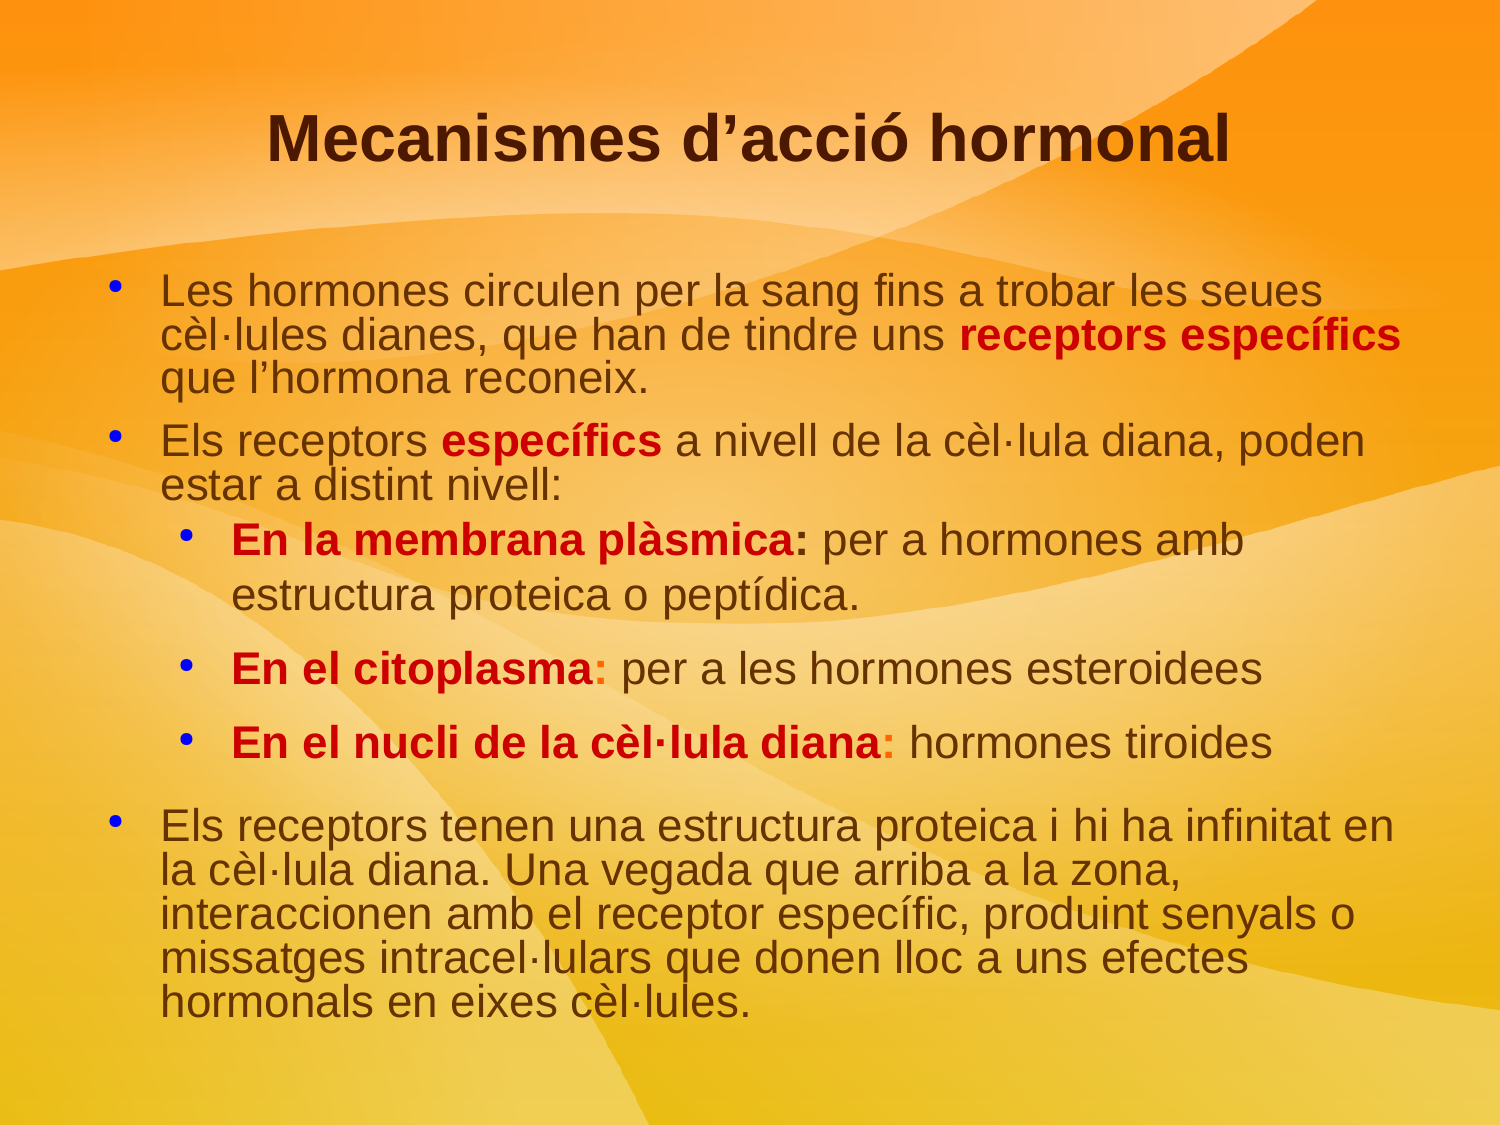

# Mecanismes d’acció hormonal
Les hormones circulen per la sang fins a trobar les seues cèl·lules dianes, que han de tindre uns receptors específics que l’hormona reconeix.
Els receptors específics a nivell de la cèl·lula diana, poden estar a distint nivell:
En la membrana plàsmica: per a hormones amb estructura proteica o peptídica.
En el citoplasma: per a les hormones esteroidees
En el nucli de la cèl·lula diana: hormones tiroides
Els receptors tenen una estructura proteica i hi ha infinitat en la cèl·lula diana. Una vegada que arriba a la zona, interaccionen amb el receptor específic, produint senyals o missatges intracel·lulars que donen lloc a uns efectes hormonals en eixes cèl·lules.